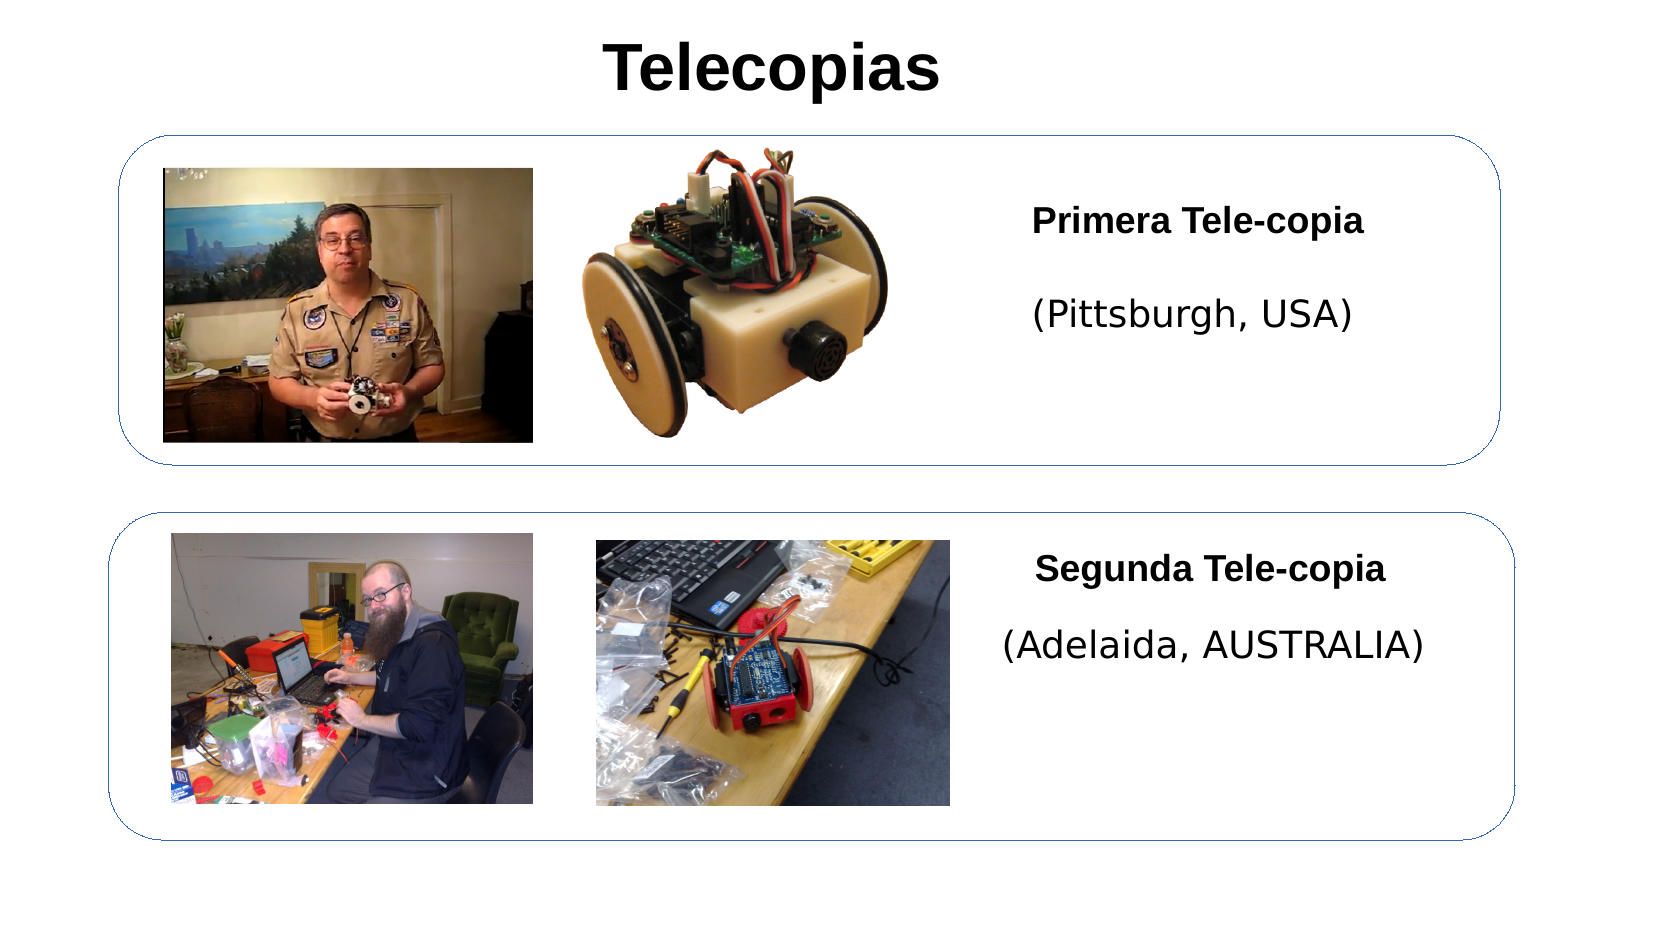

# Telecopias
Primera Tele-copia
 xxxxx
 (Pittsburgh, USA)
Segunda Tele-copia
 (Adelaida, AUSTRALIA)